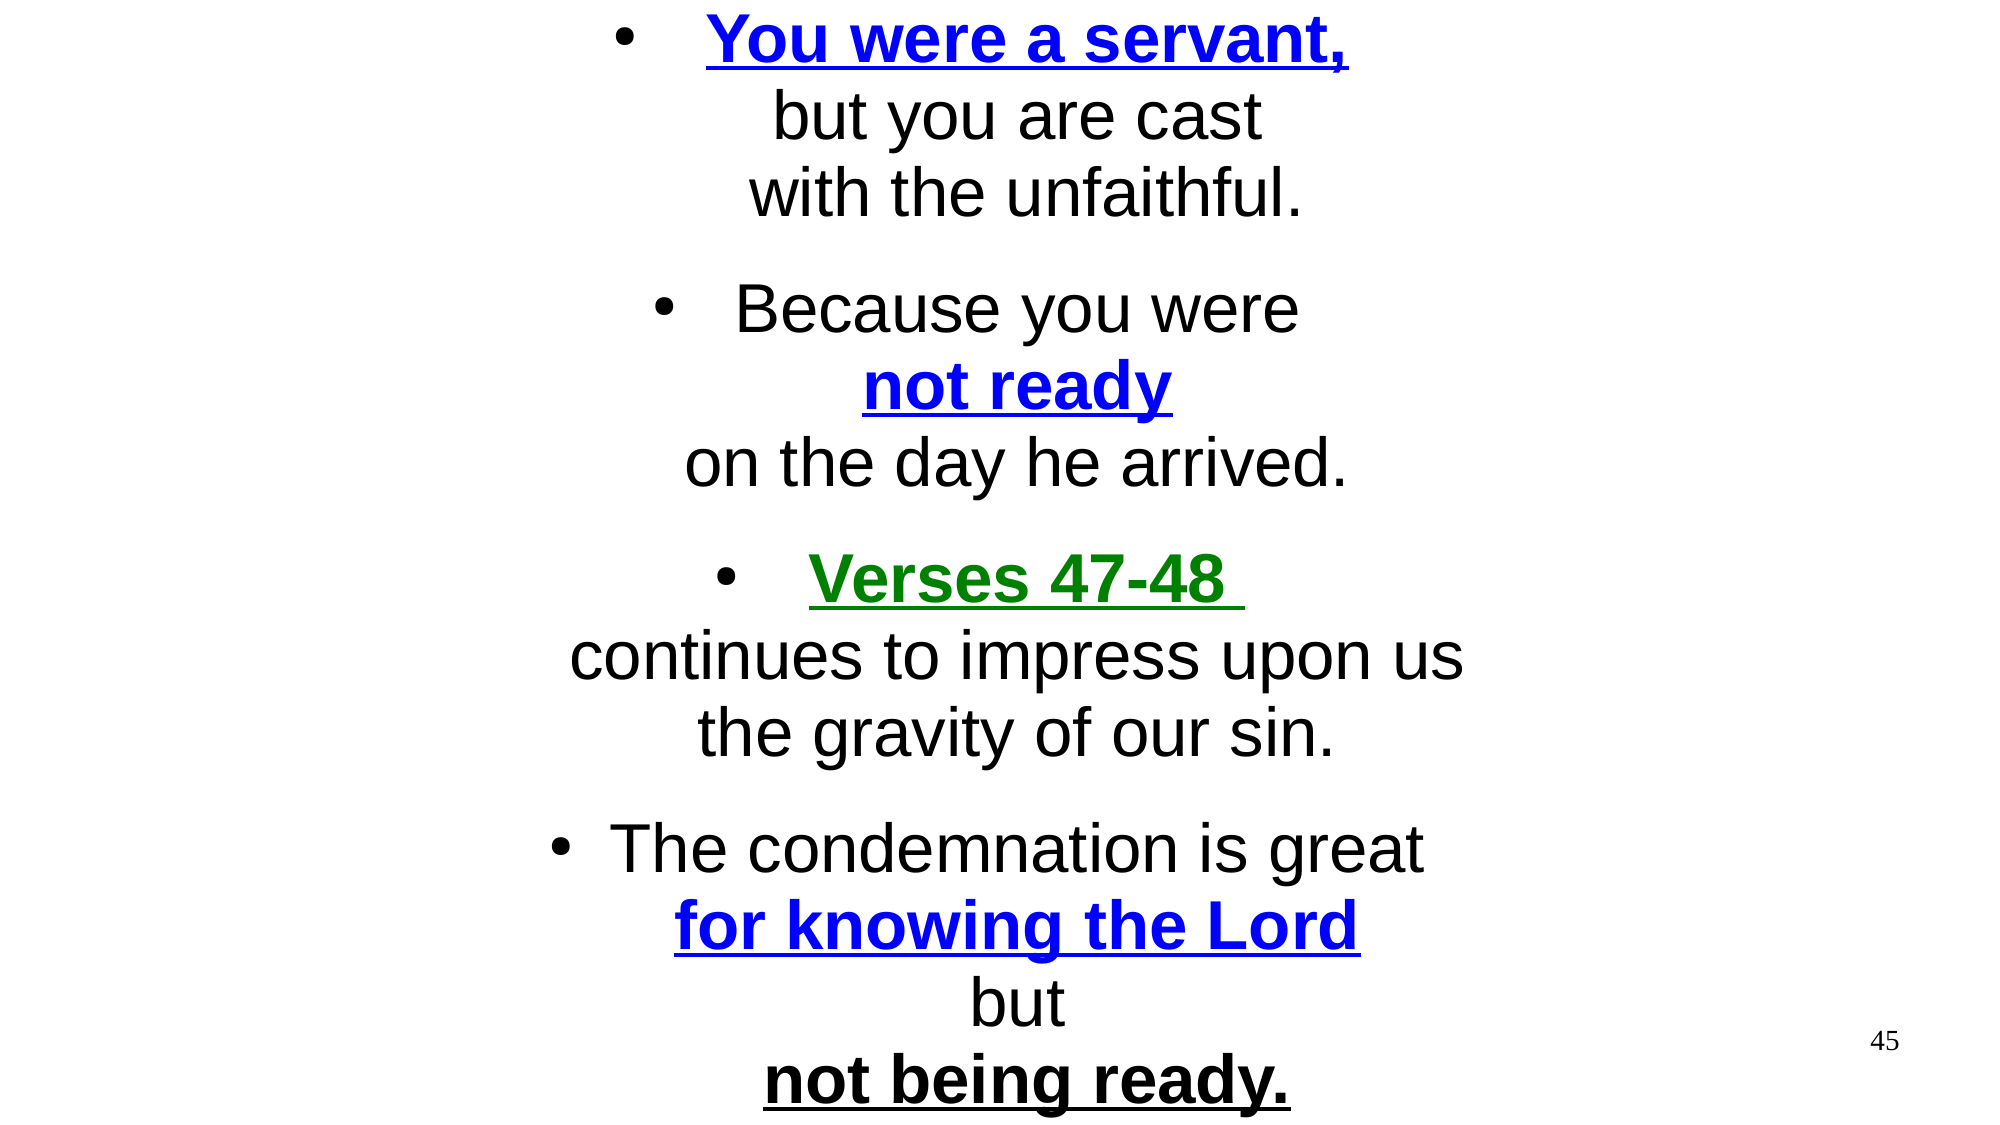

# You were a servant, but you are cast with the unfaithful.
Because you were
not ready
on the day he arrived.
Verses 47-48
continues to impress upon us
the gravity of our sin.
The condemnation is great
for knowing the Lord
but
not being ready.
45